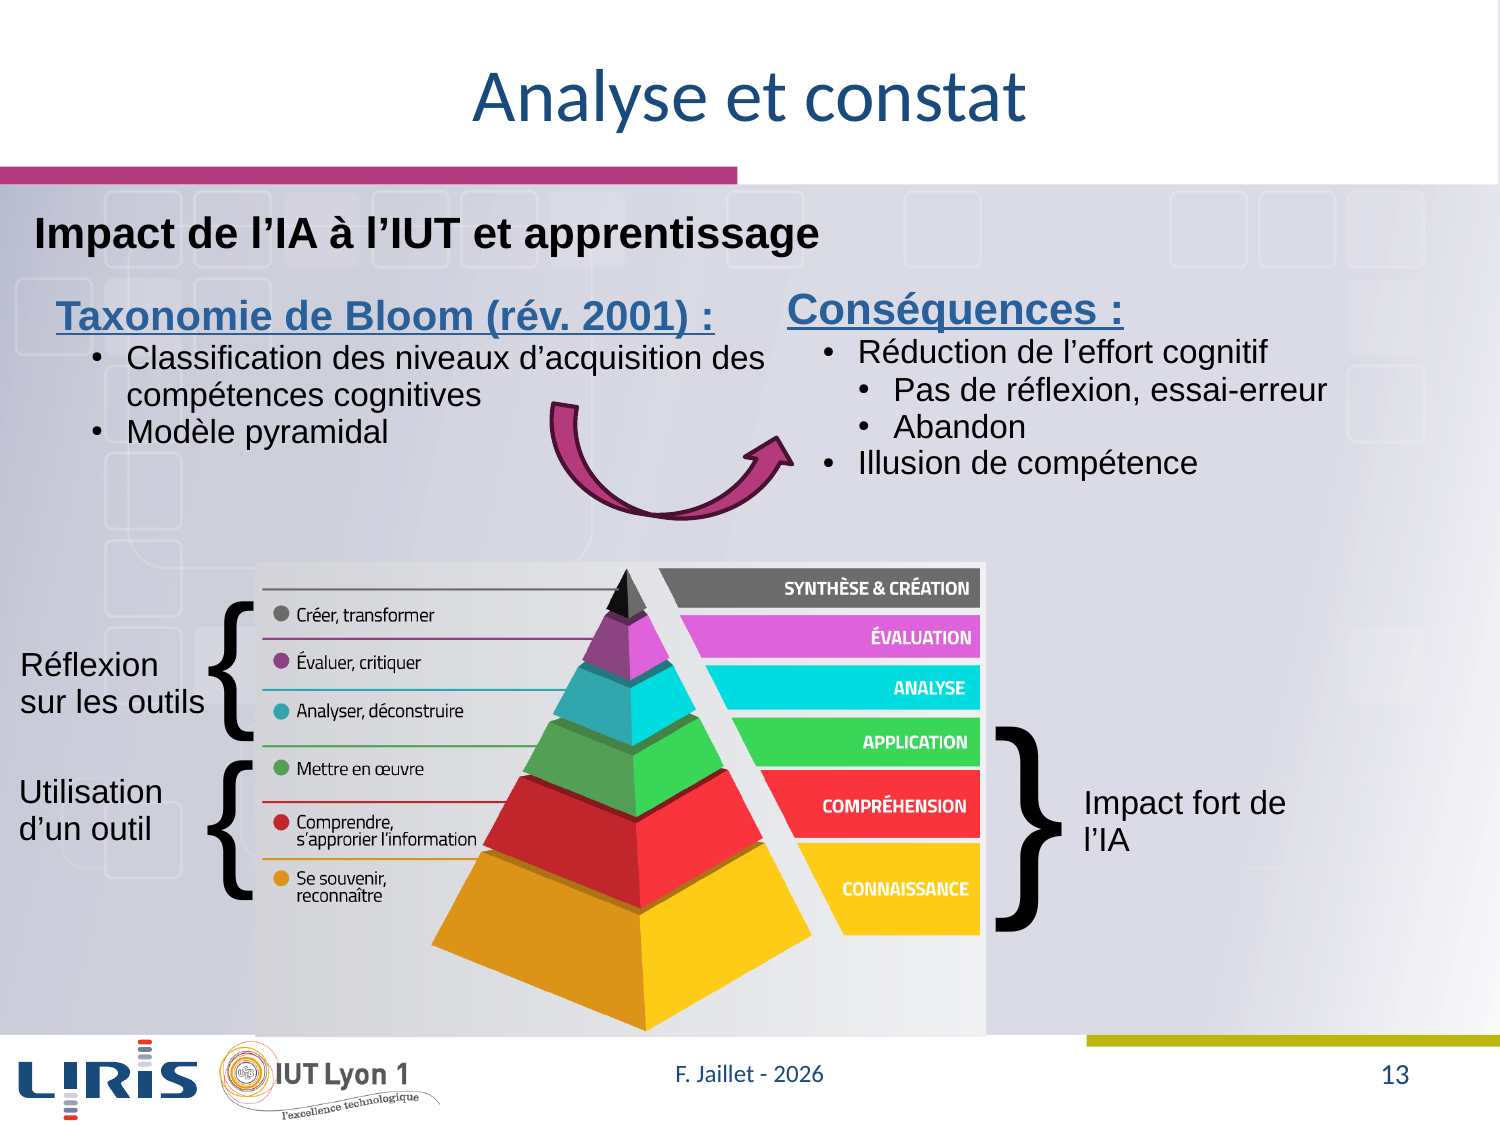

# Analyse et constat
Impact de l’IA à l’IUT et apprentissage
Conséquences :
Réduction de l’effort cognitif
Pas de réflexion, essai-erreur
Abandon
Illusion de compétence
Taxonomie de Bloom (rév. 2001) :
Classification des niveaux d’acquisition des compétences cognitives
Modèle pyramidal
{
Réflexion sur les outils
}
{
Utilisation d’un outil
Impact fort de l’IA
F. Jaillet - 2026